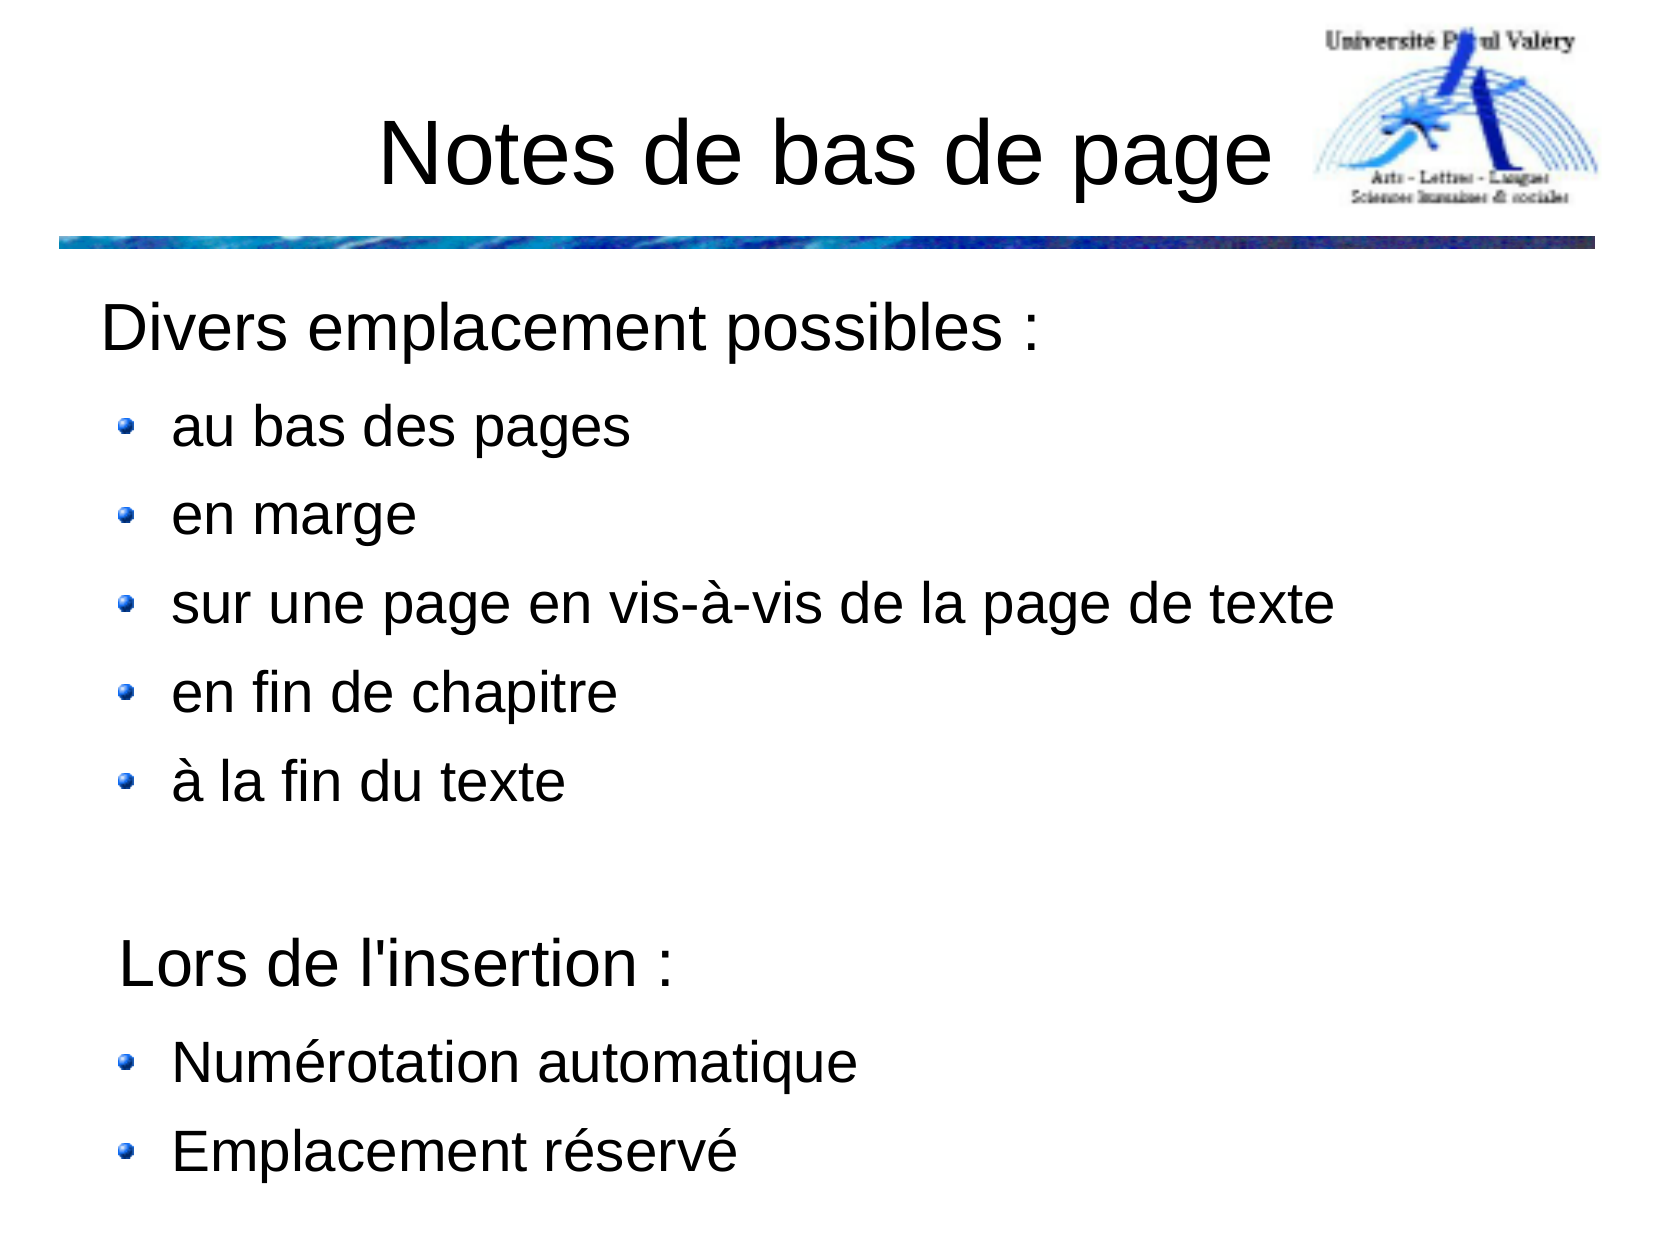

# Notes de bas de page
Divers emplacement possibles :
au bas des pages
en marge
sur une page en vis-à-vis de la page de texte
en fin de chapitre
à la fin du texte
 Lors de l'insertion :
Numérotation automatique
Emplacement réservé